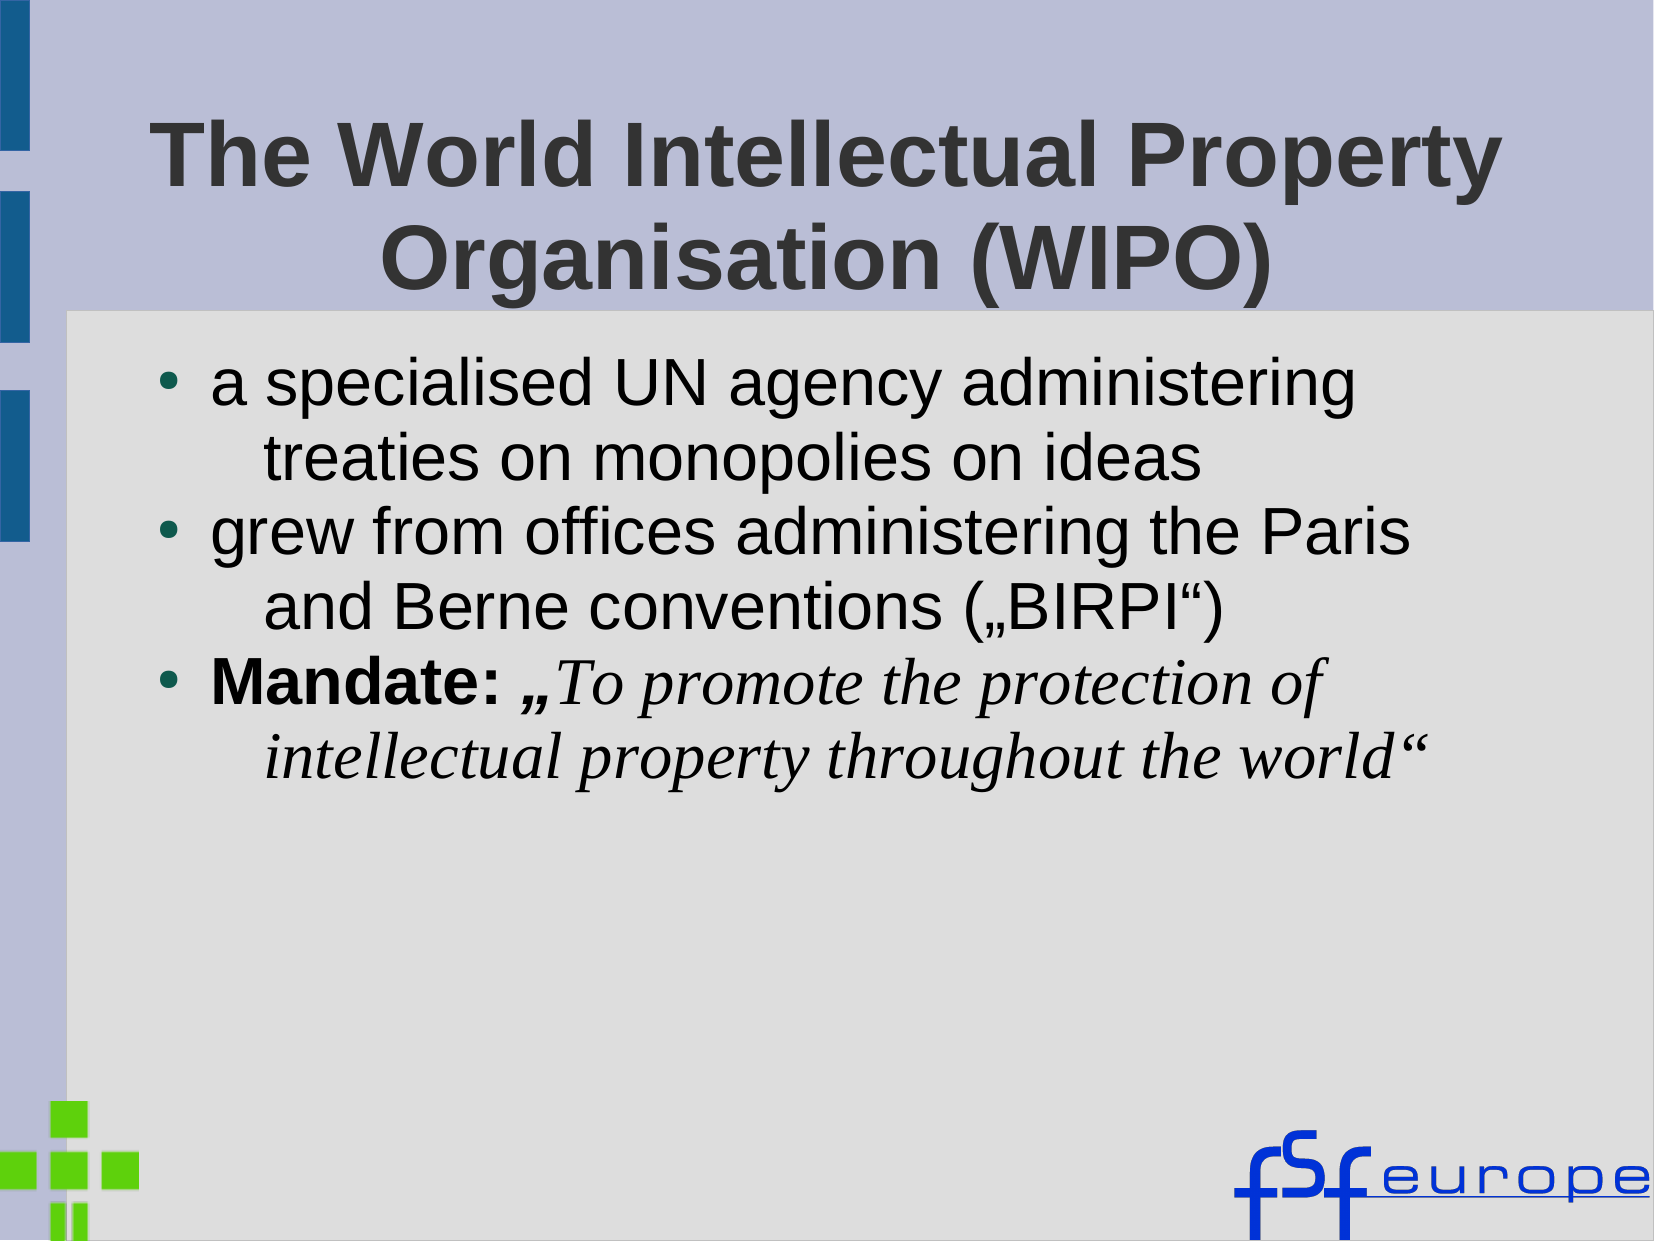

# The World Intellectual Property Organisation (WIPO)
a specialised UN agency administering treaties on monopolies on ideas
grew from offices administering the Paris and Berne conventions („BIRPI“)
Mandate: „To promote the protection of intellectual property throughout the world“